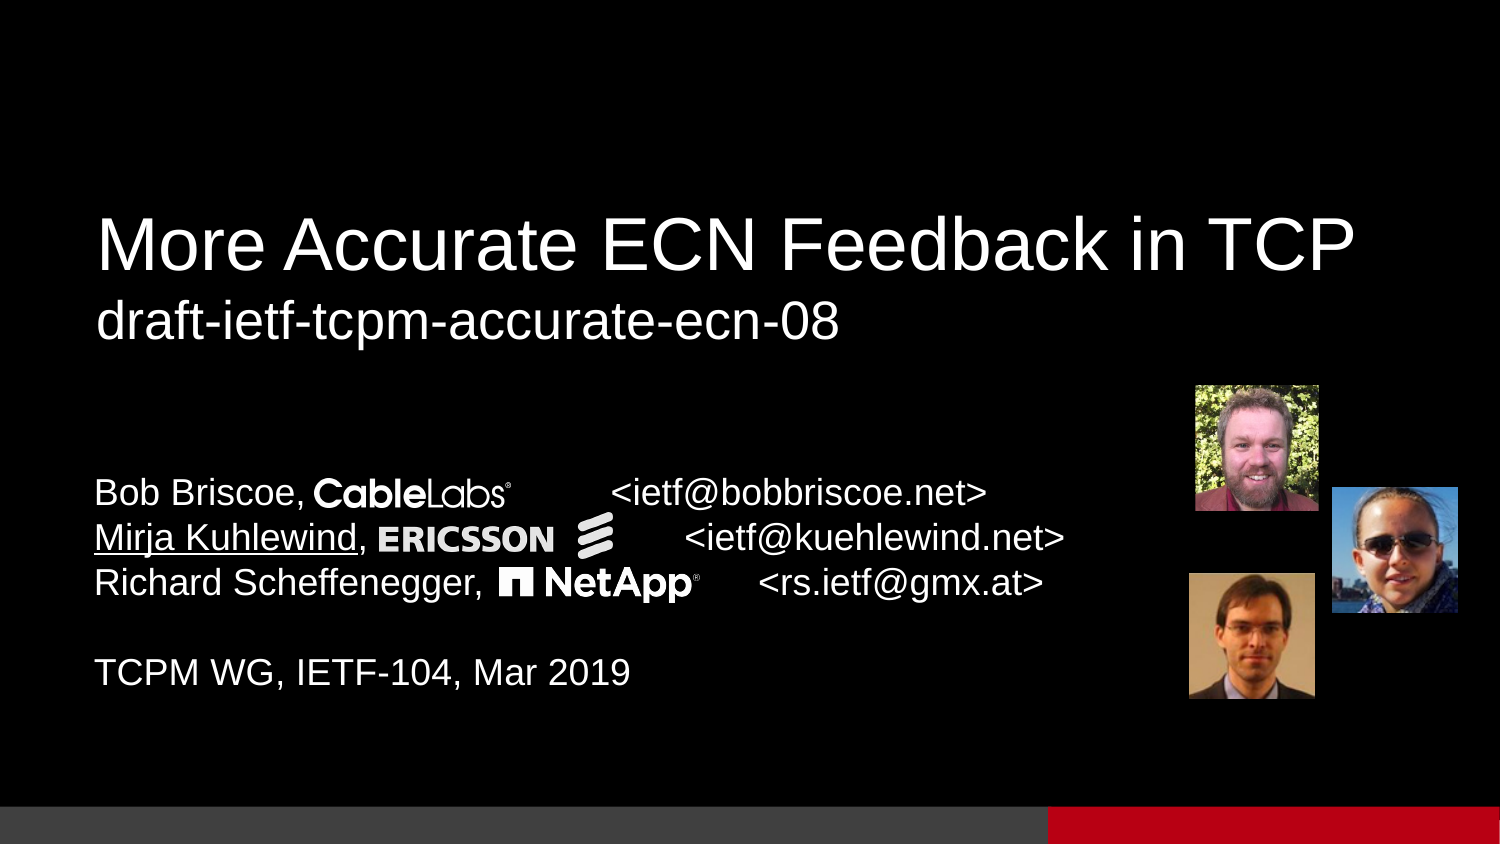

More Accurate ECN Feedback in TCP
draft-ietf-tcpm-accurate-ecn-08
Bob Briscoe, CableLabs 		<ietf@bobbriscoe.net>
Mirja Kuhlewind, Ericsson 			<ietf@kuehlewind.net>
Richard Scheffenegger, NetApp 		<rs.ietf@gmx.at>
TCPM WG, IETF-104, Mar 2019